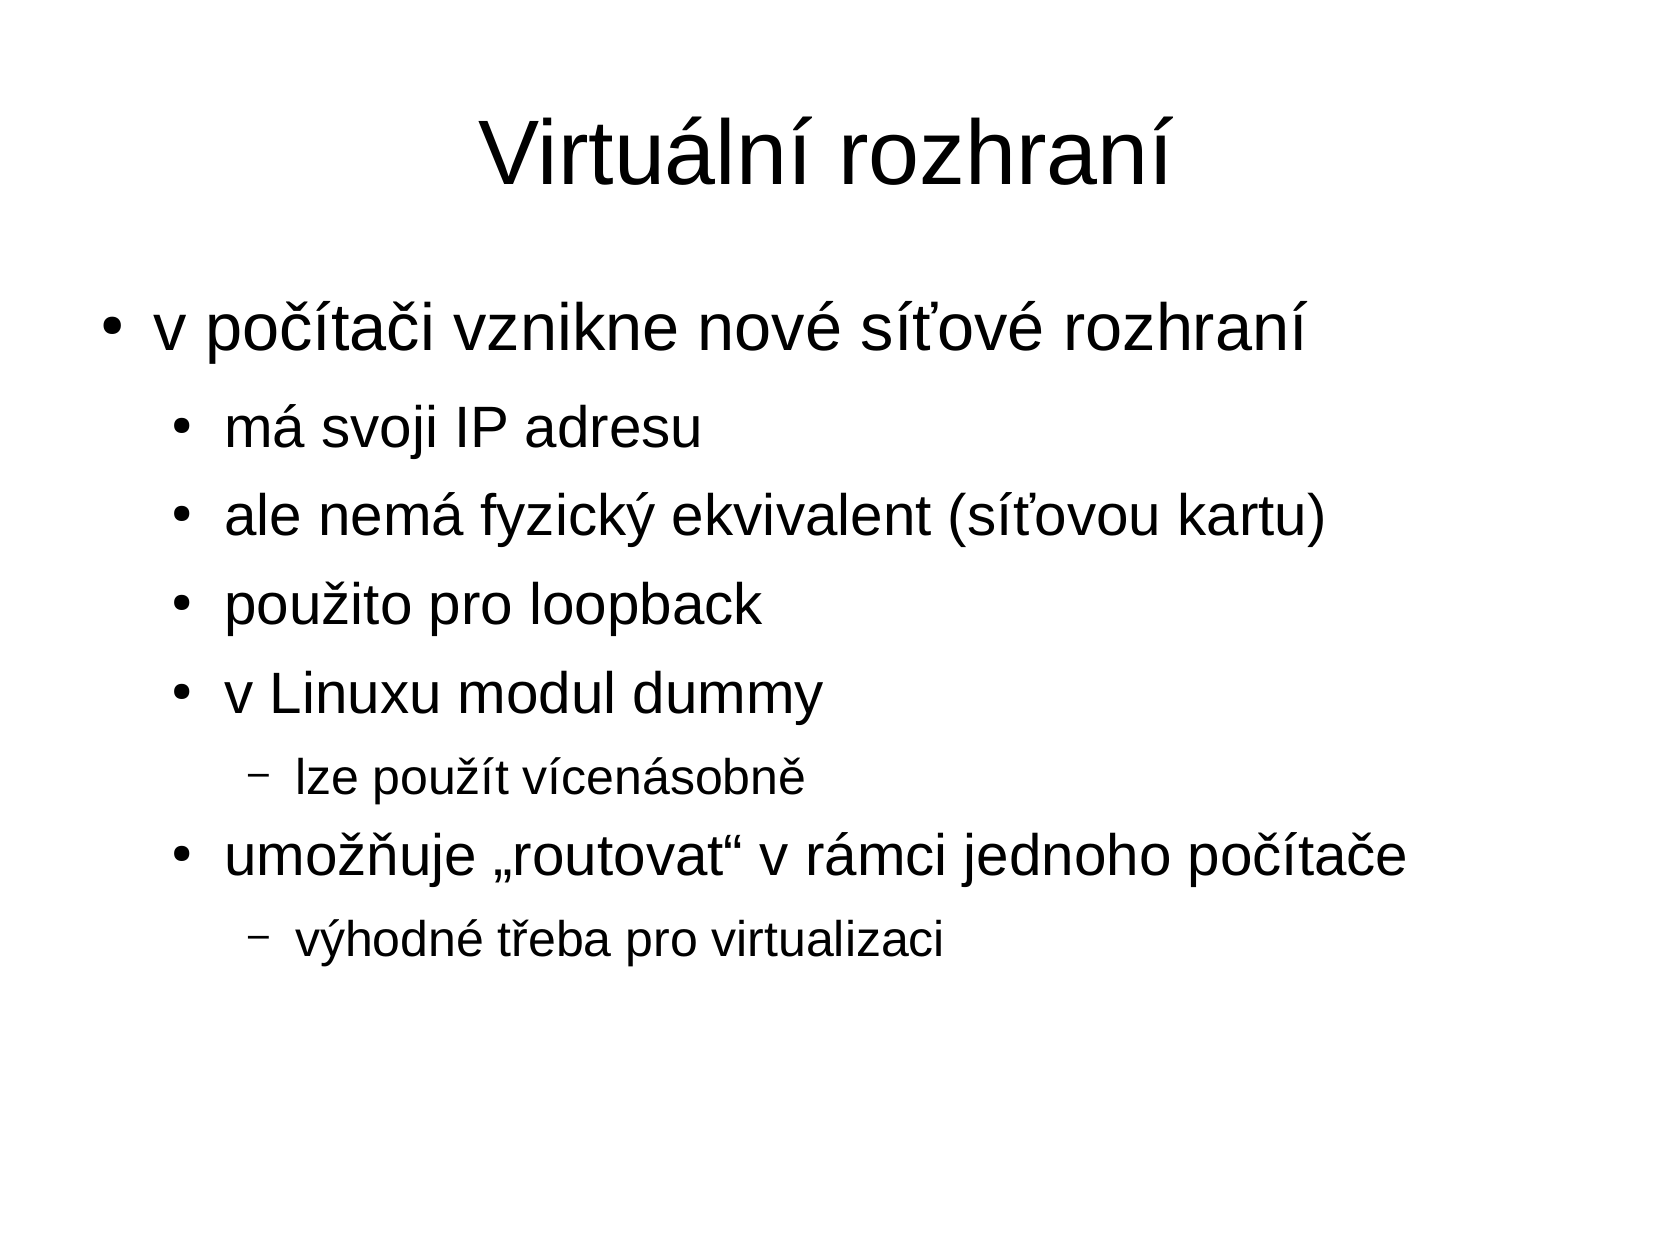

# Virtuální rozhraní
v počítači vznikne nové síťové rozhraní
má svoji IP adresu
ale nemá fyzický ekvivalent (síťovou kartu)
použito pro loopback
v Linuxu modul dummy
lze použít vícenásobně
umožňuje „routovat“ v rámci jednoho počítače
výhodné třeba pro virtualizaci